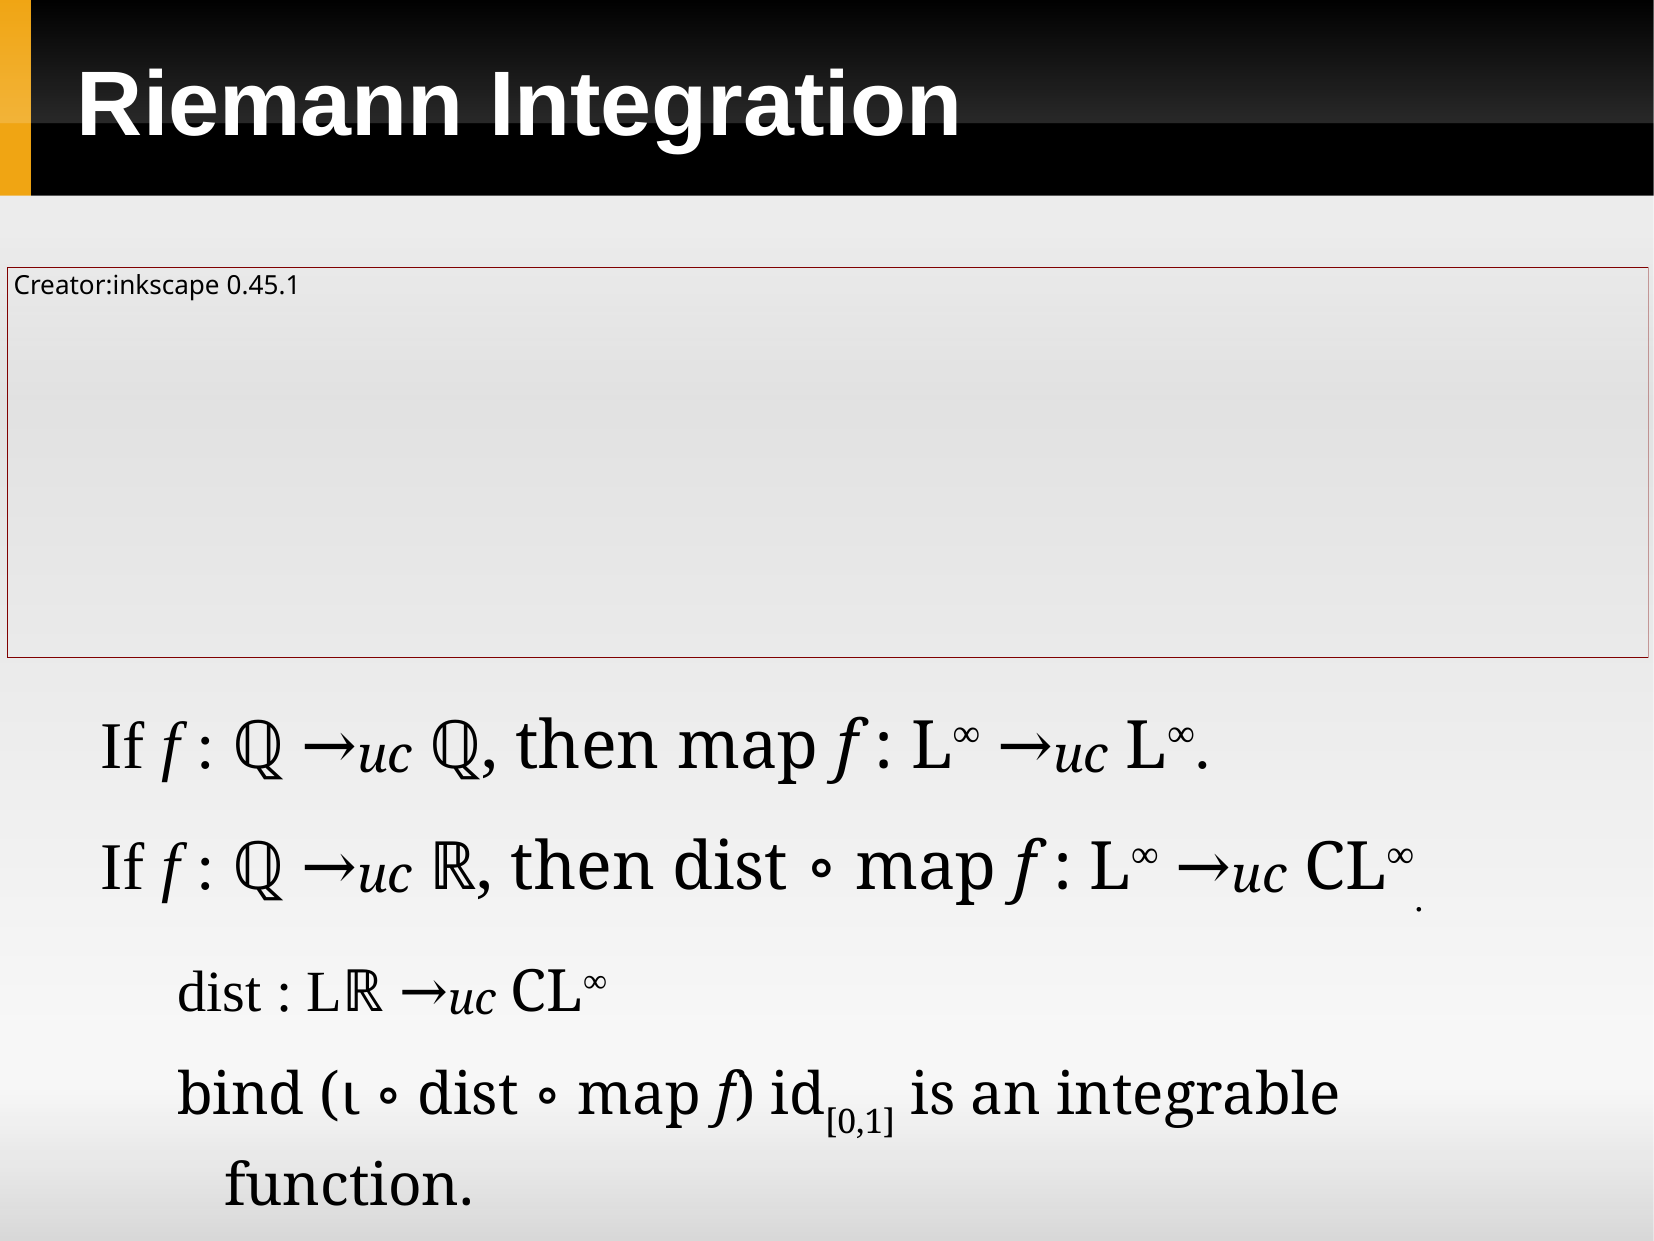

# Riemann Integration
If f : ℚ →uc ℚ, then map f : L∞ →uc L∞.
If f : ℚ →uc ℝ, then dist ∘ map f : L∞ →uc CL∞.
dist : Lℝ →uc CL∞
bind (ι ∘ dist ∘ map f) id[0,1] is an integrable function.